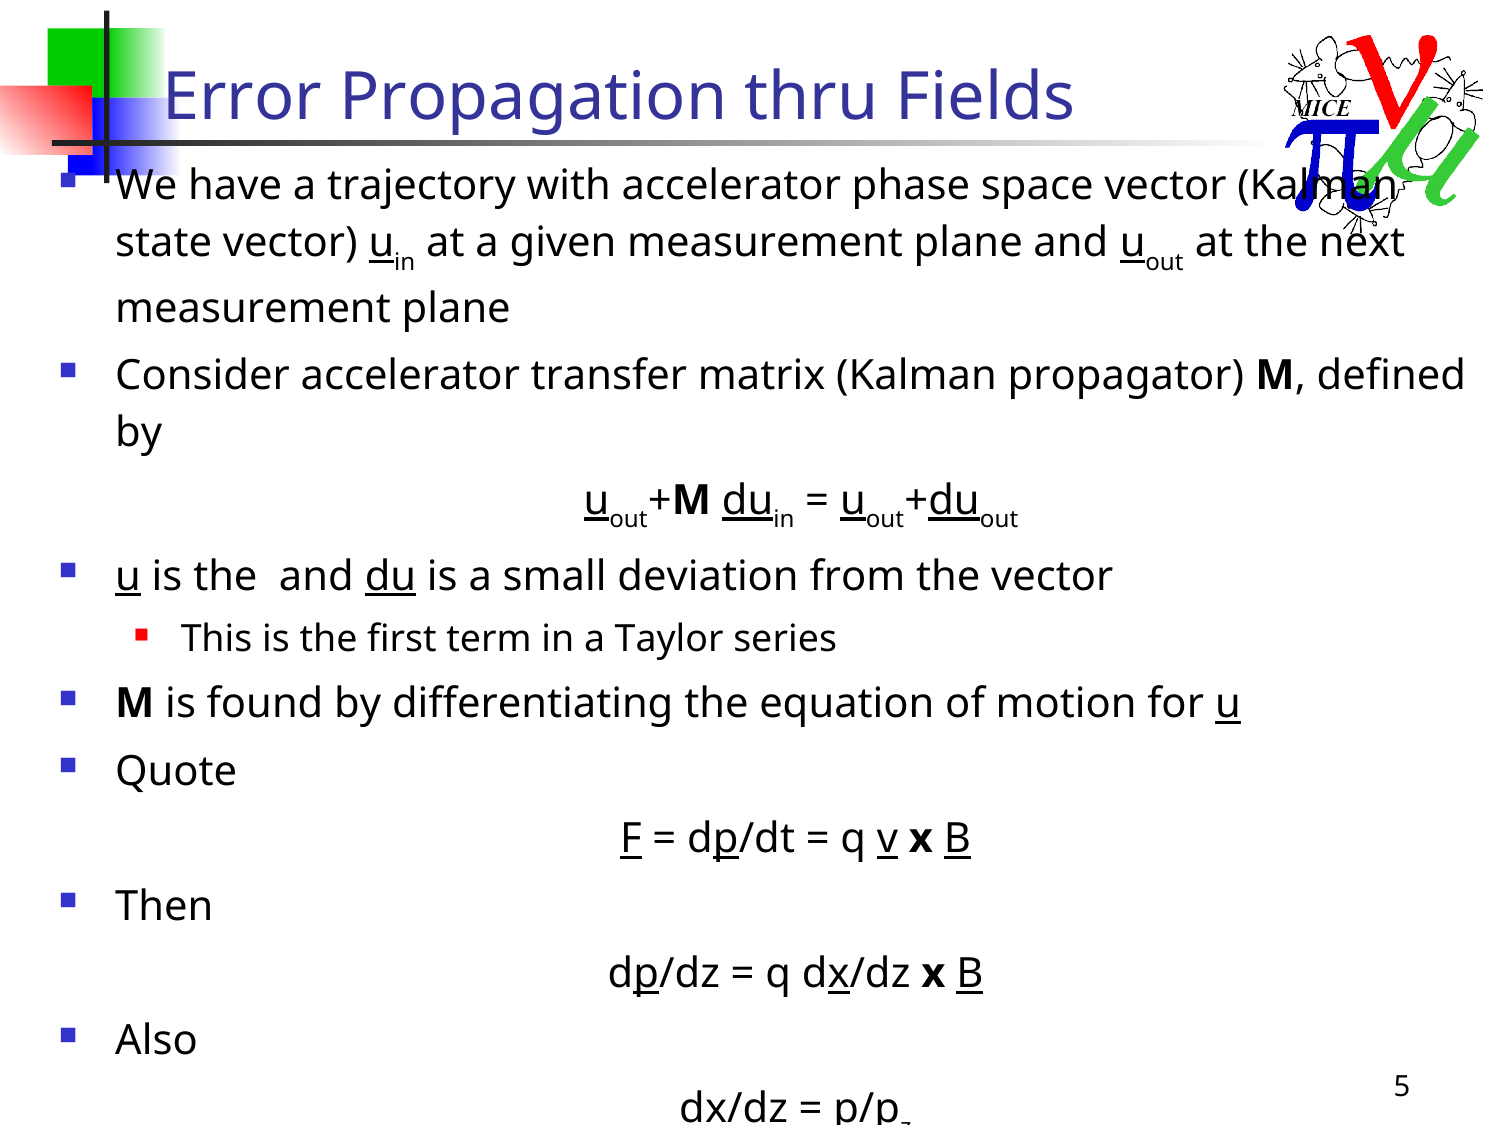

# Error Propagation thru Fields
We have a trajectory with accelerator phase space vector (Kalman state vector) uin at a given measurement plane and uout at the next measurement plane
Consider accelerator transfer matrix (Kalman propagator) M, defined by
 uout+M duin = uout+duout
u is the and du is a small deviation from the vector
This is the first term in a Taylor series
M is found by differentiating the equation of motion for u
Quote
F = dp/dt = q v x B
Then
dp/dz = q dx/dz x B
Also
dx/dz = p/pz
Derivatives of this wrt u give the analytical transfer matrix...
5